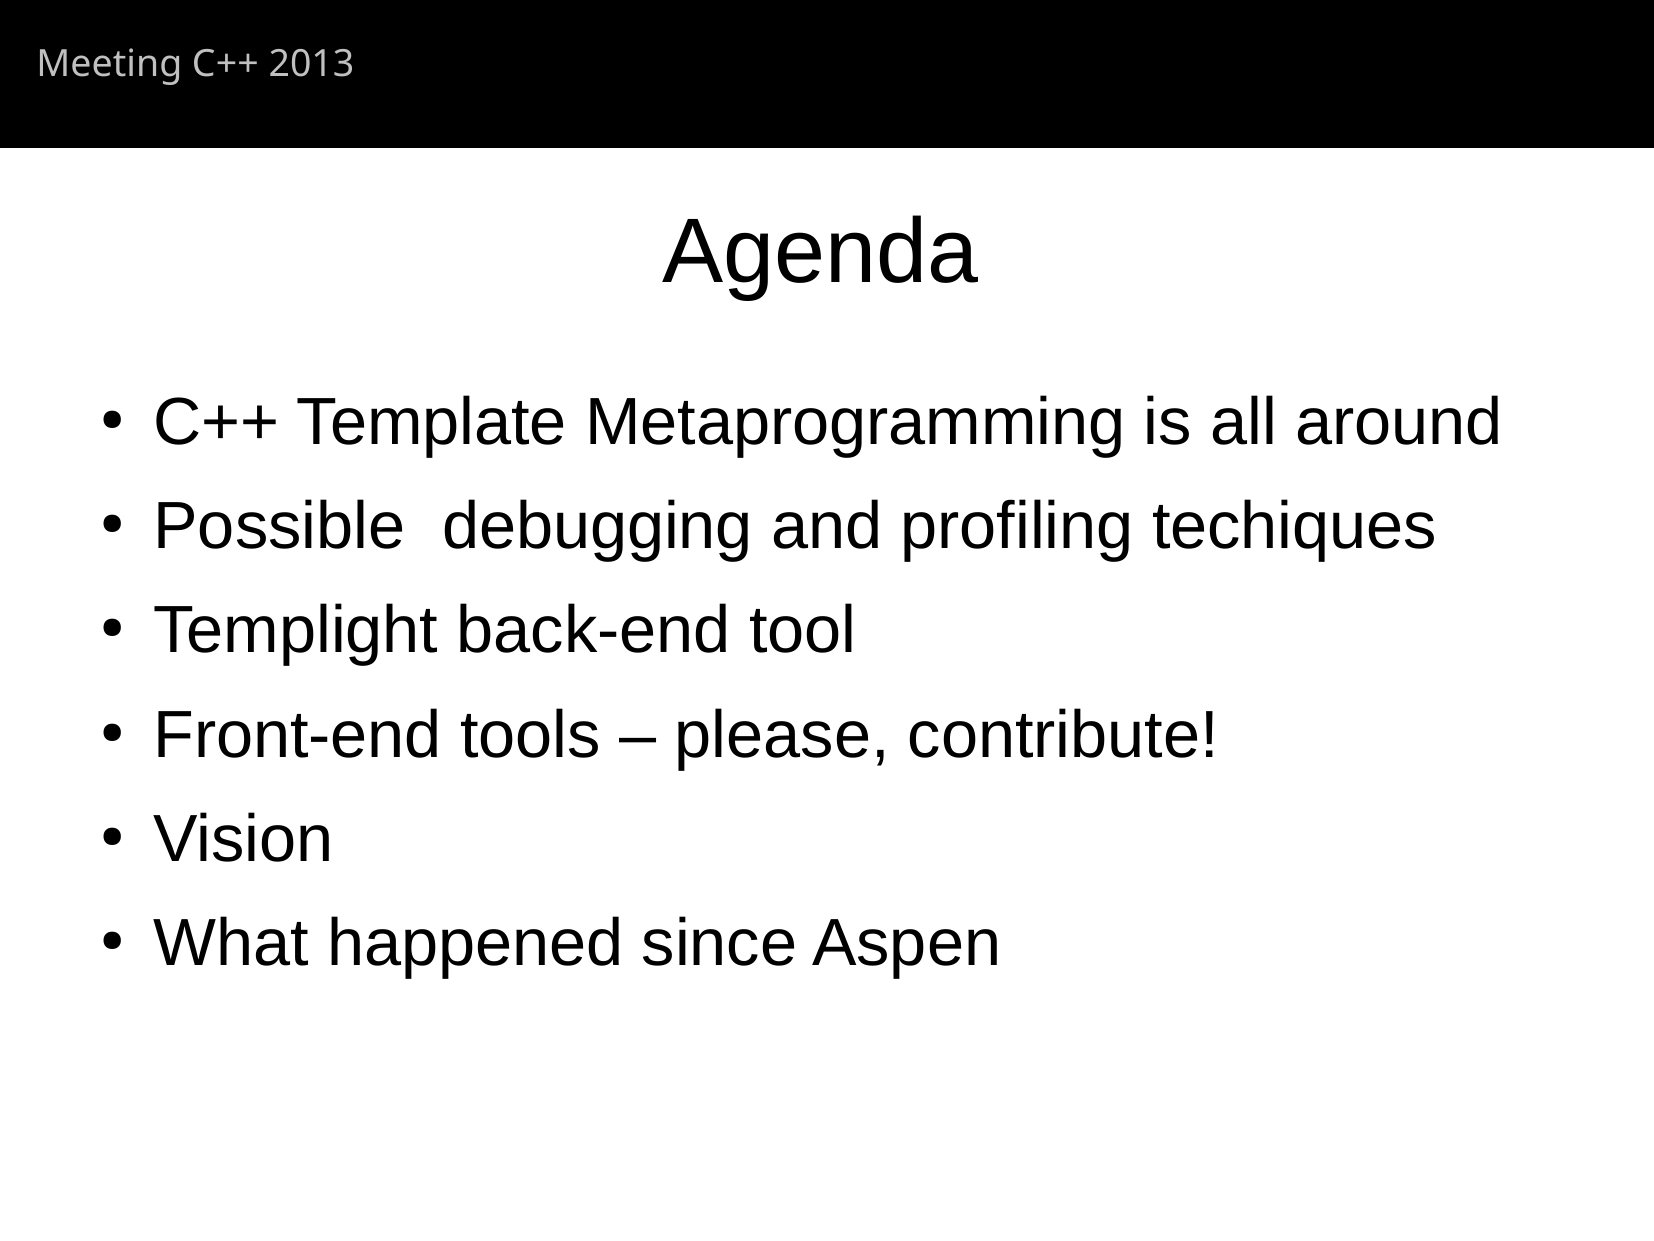

Agenda
# C++ Template Metaprogramming is all around
Possible debugging and profiling techiques
Templight back-end tool
Front-end tools – please, contribute!
Vision
What happened since Aspen